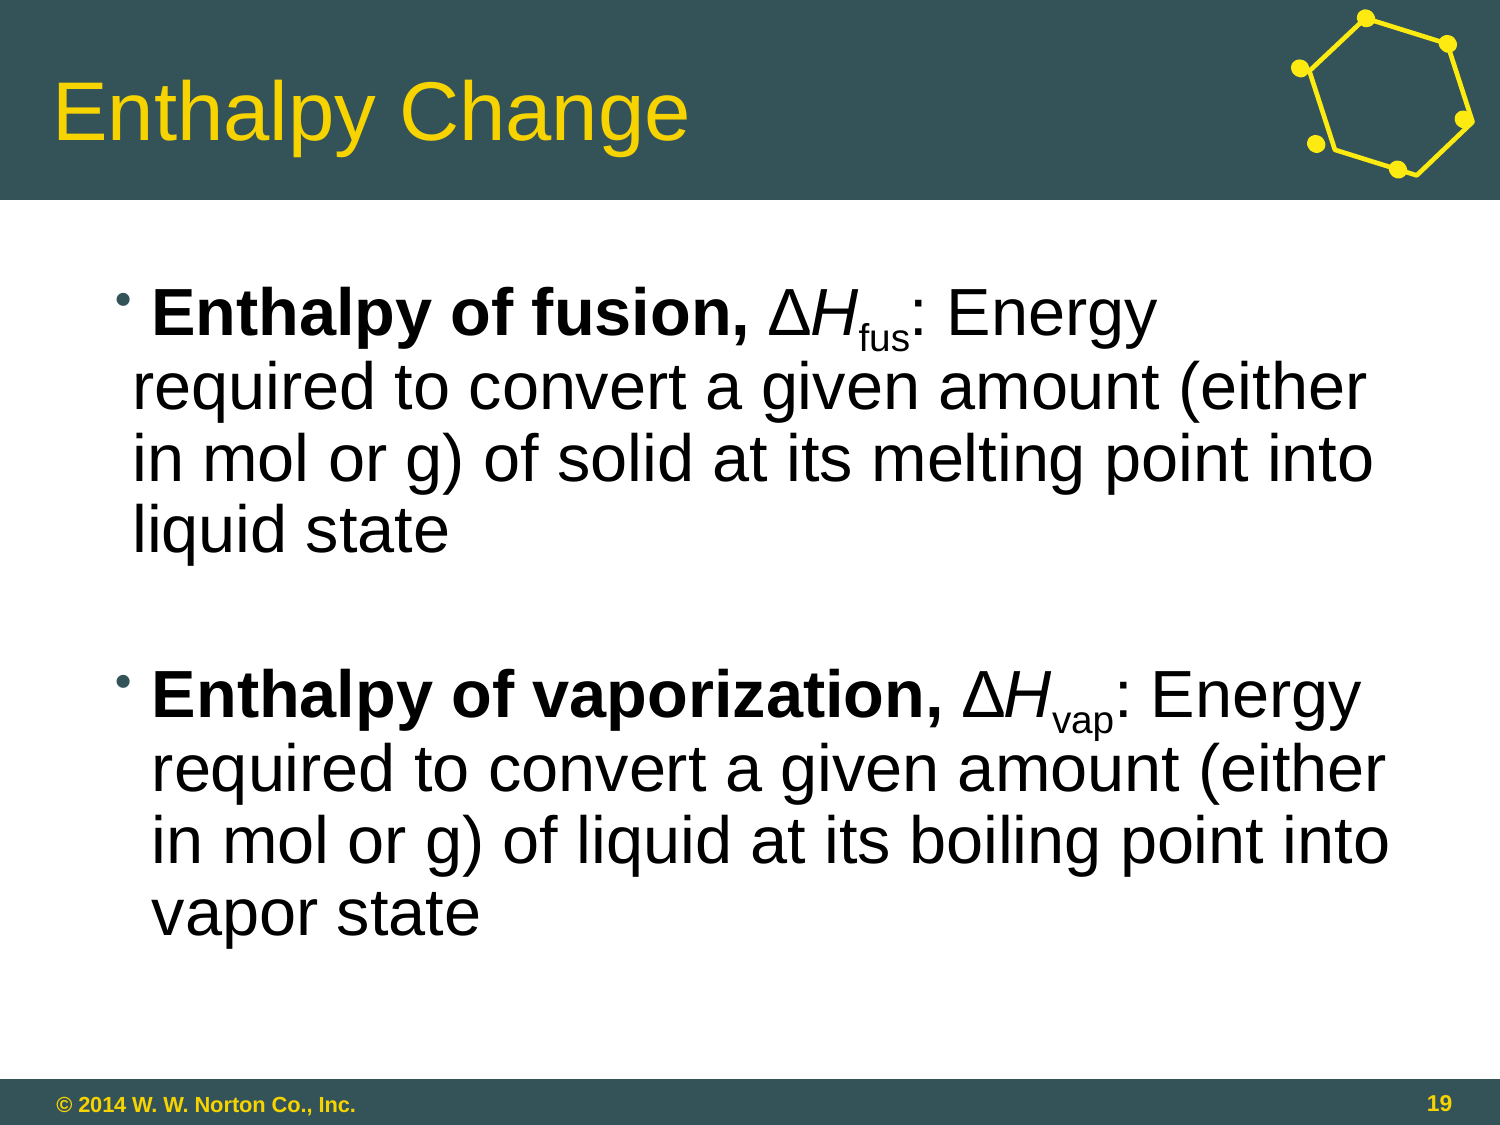

Enthalpy Change
# Enthalpy of fusion, ∆Hfus: Energy required to convert a given amount (either in mol or g) of solid at its melting point into liquid state
Enthalpy of vaporization, ∆Hvap: Energy required to convert a given amount (either in mol or g) of liquid at its boiling point into vapor state